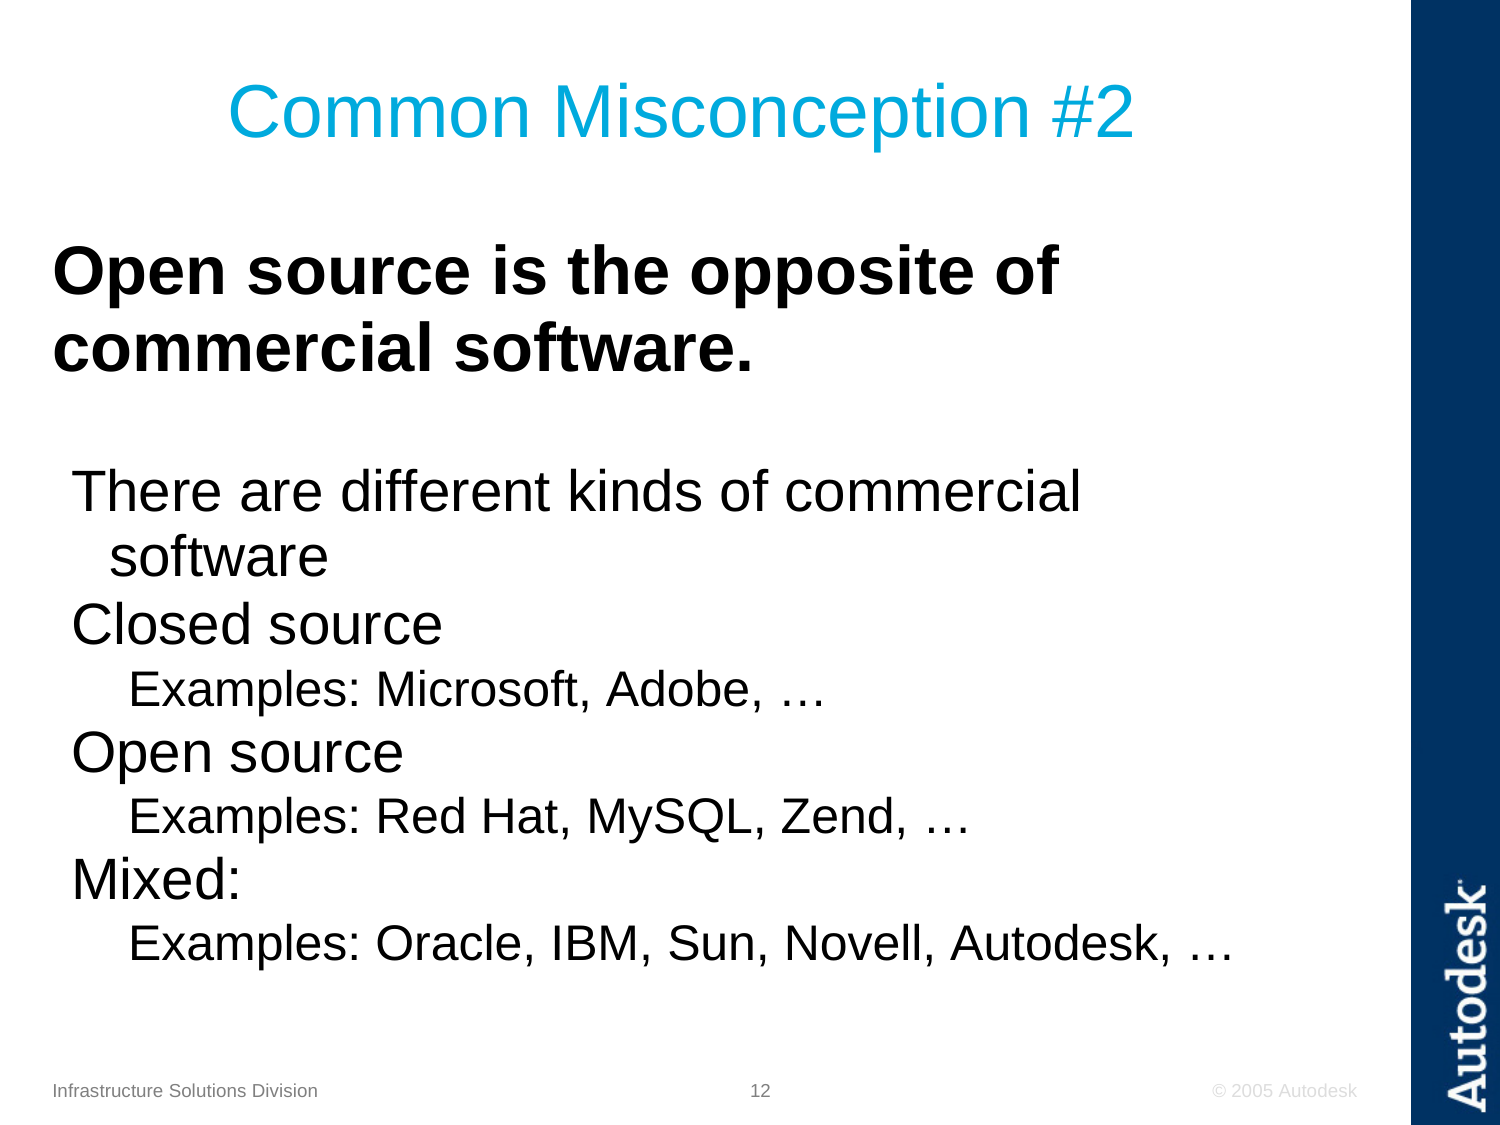

# Common Misconception #2
Open source is the opposite of commercial software.
There are different kinds of commercial software
Closed source
Examples: Microsoft, Adobe, …
Open source
Examples: Red Hat, MySQL, Zend, …
Mixed:
Examples: Oracle, IBM, Sun, Novell, Autodesk, …